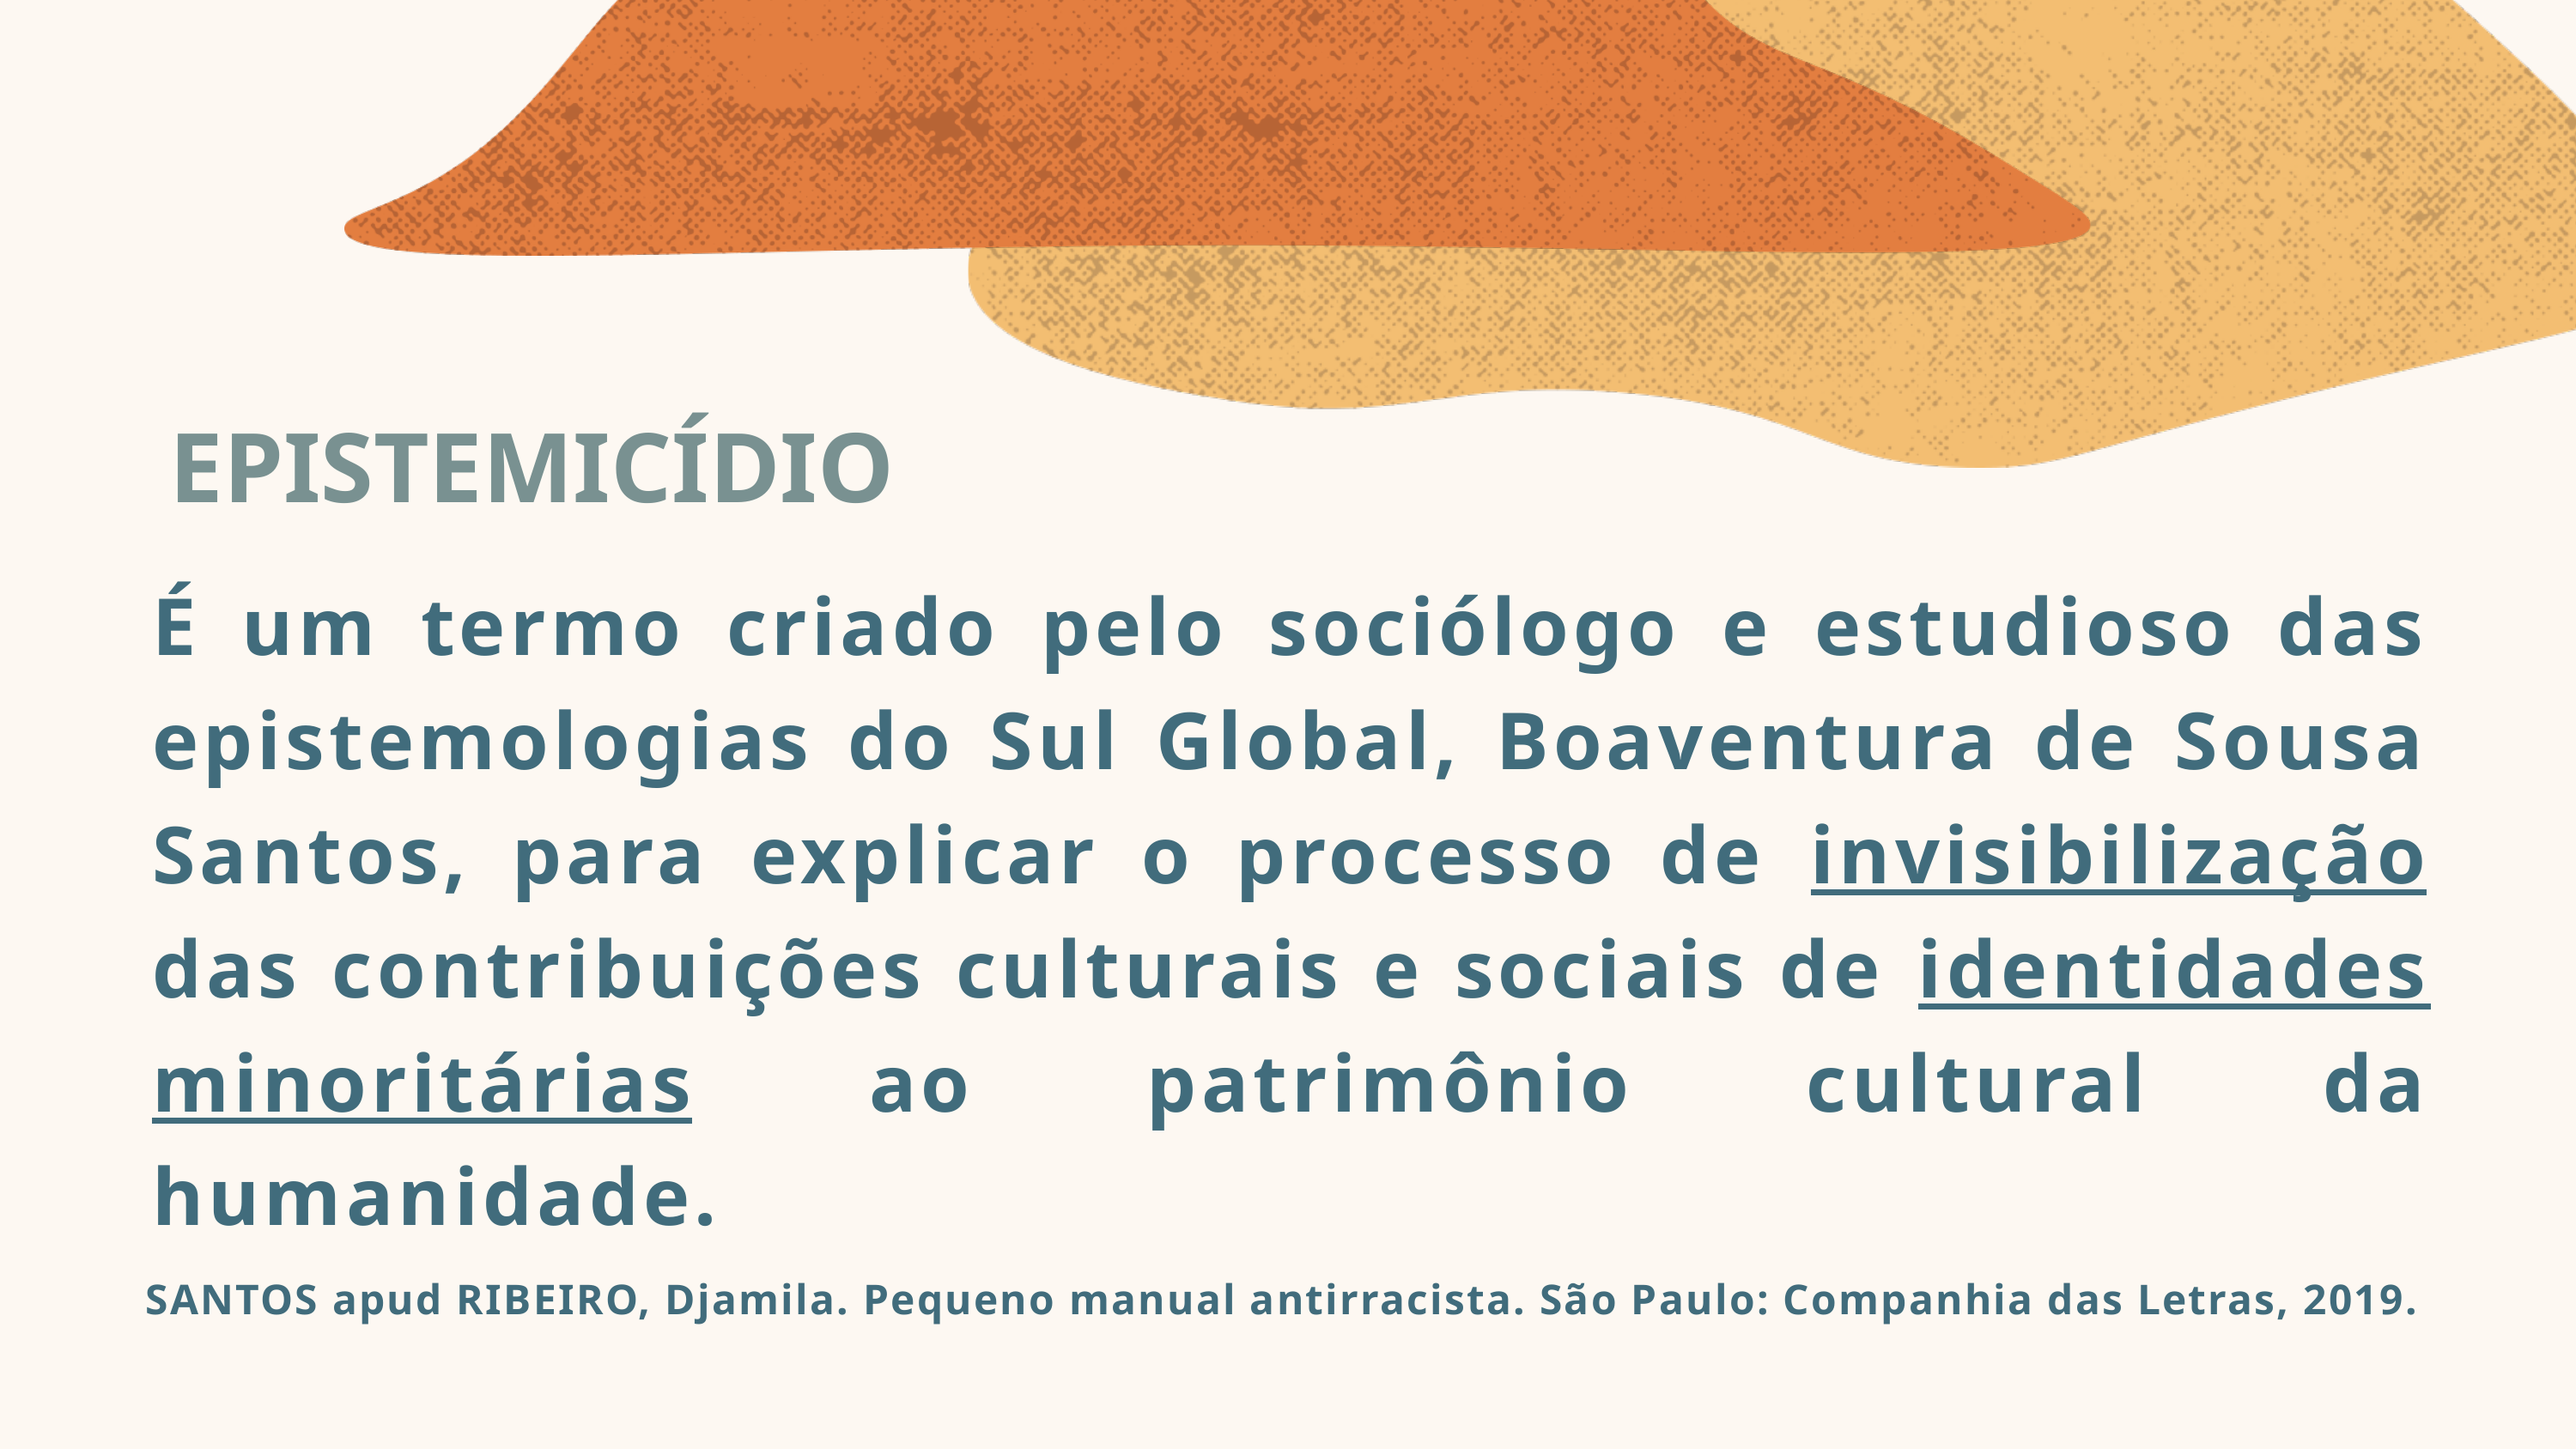

EPISTEMICÍDIO
É um termo criado pelo sociólogo e estudioso das epistemologias do Sul Global, Boaventura de Sousa Santos, para explicar o processo de invisibilização das contribuições culturais e sociais de identidades minoritárias ao patrimônio cultural da humanidade.
SANTOS apud RIBEIRO, Djamila. Pequeno manual antirracista. São Paulo: Companhia das Letras, 2019.